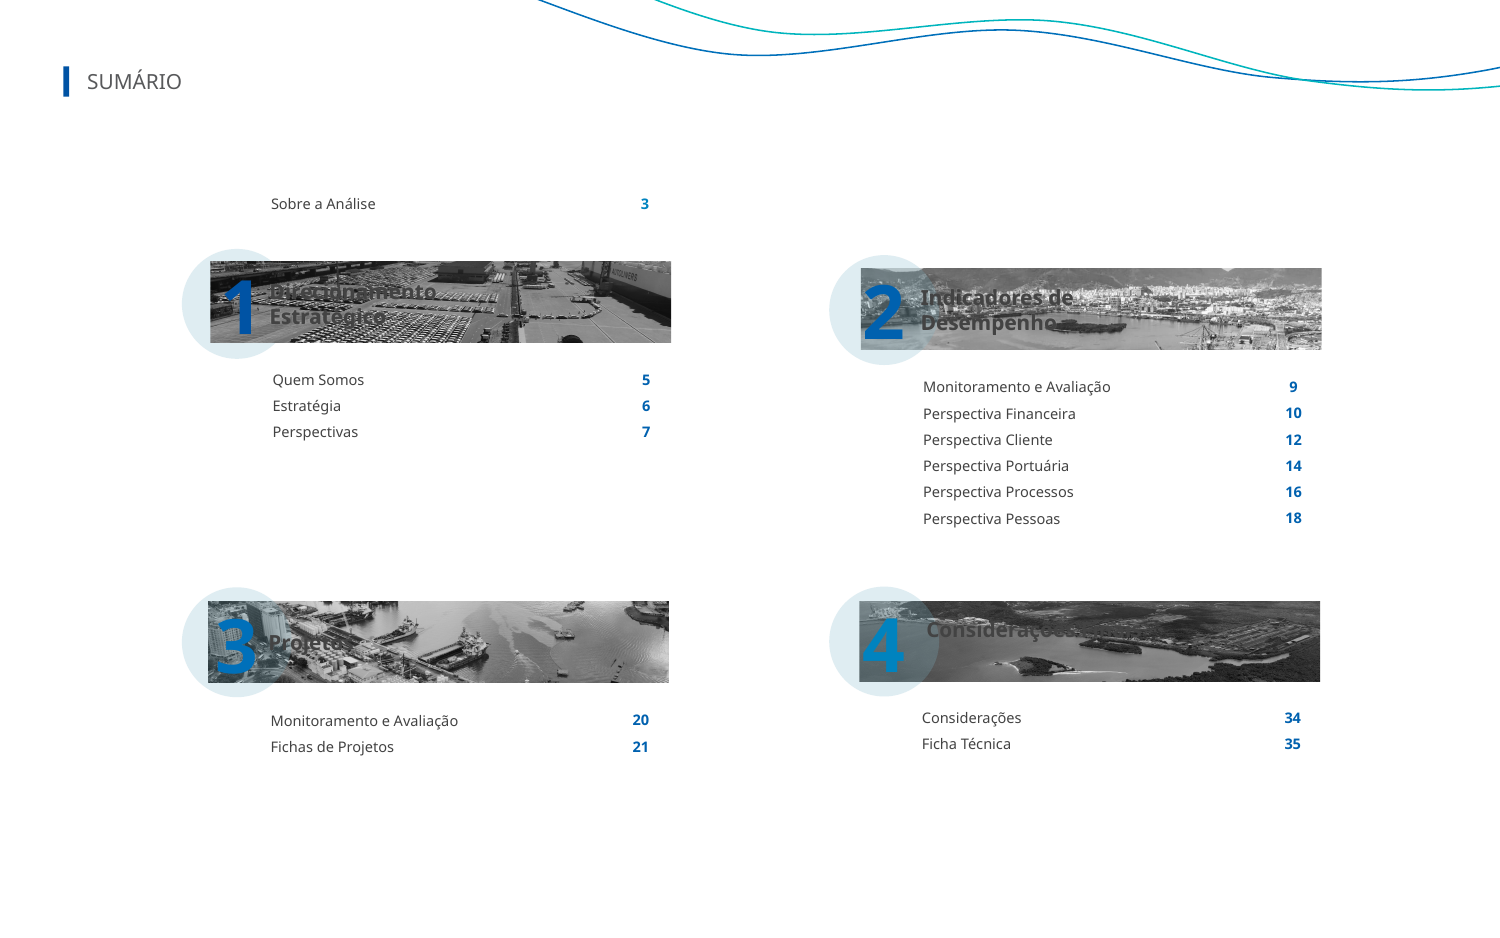

SUMÁRIO
Sobre a Análise
3
1
Direcionamento Estratégico
2
Indicadores de Desempenho
5
6
7
Quem Somos
Estratégia
Perspectivas
9
10
12
14
16
18
Monitoramento e Avaliação
Perspectiva Financeira
Perspectiva Cliente
Perspectiva Portuária
Perspectiva Processos
Perspectiva Pessoas
4
3
Considerações Finais
Projetos
Considerações
Ficha Técnica
34
35
20
21
Monitoramento e Avaliação
Fichas de Projetos